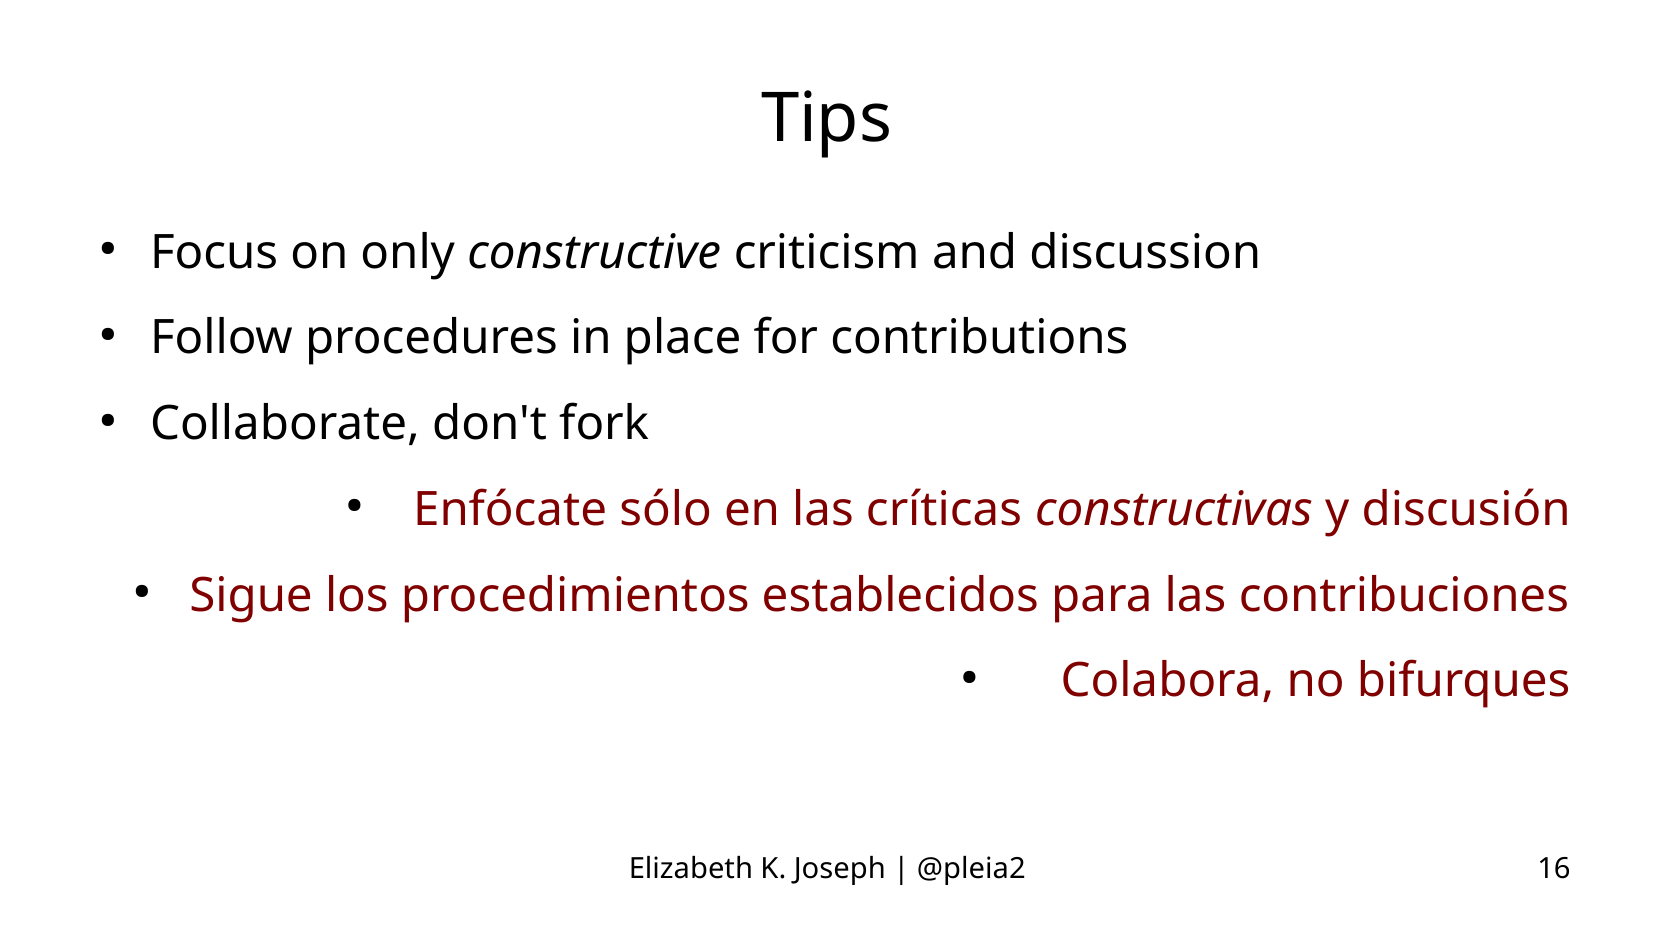

# Tips
Focus on only constructive criticism and discussion
Follow procedures in place for contributions
Collaborate, don't fork
Enfócate sólo en las críticas constructivas y discusión
Sigue los procedimientos establecidos para las contribuciones
Colabora, no bifurques
Elizabeth K. Joseph | @pleia2
16